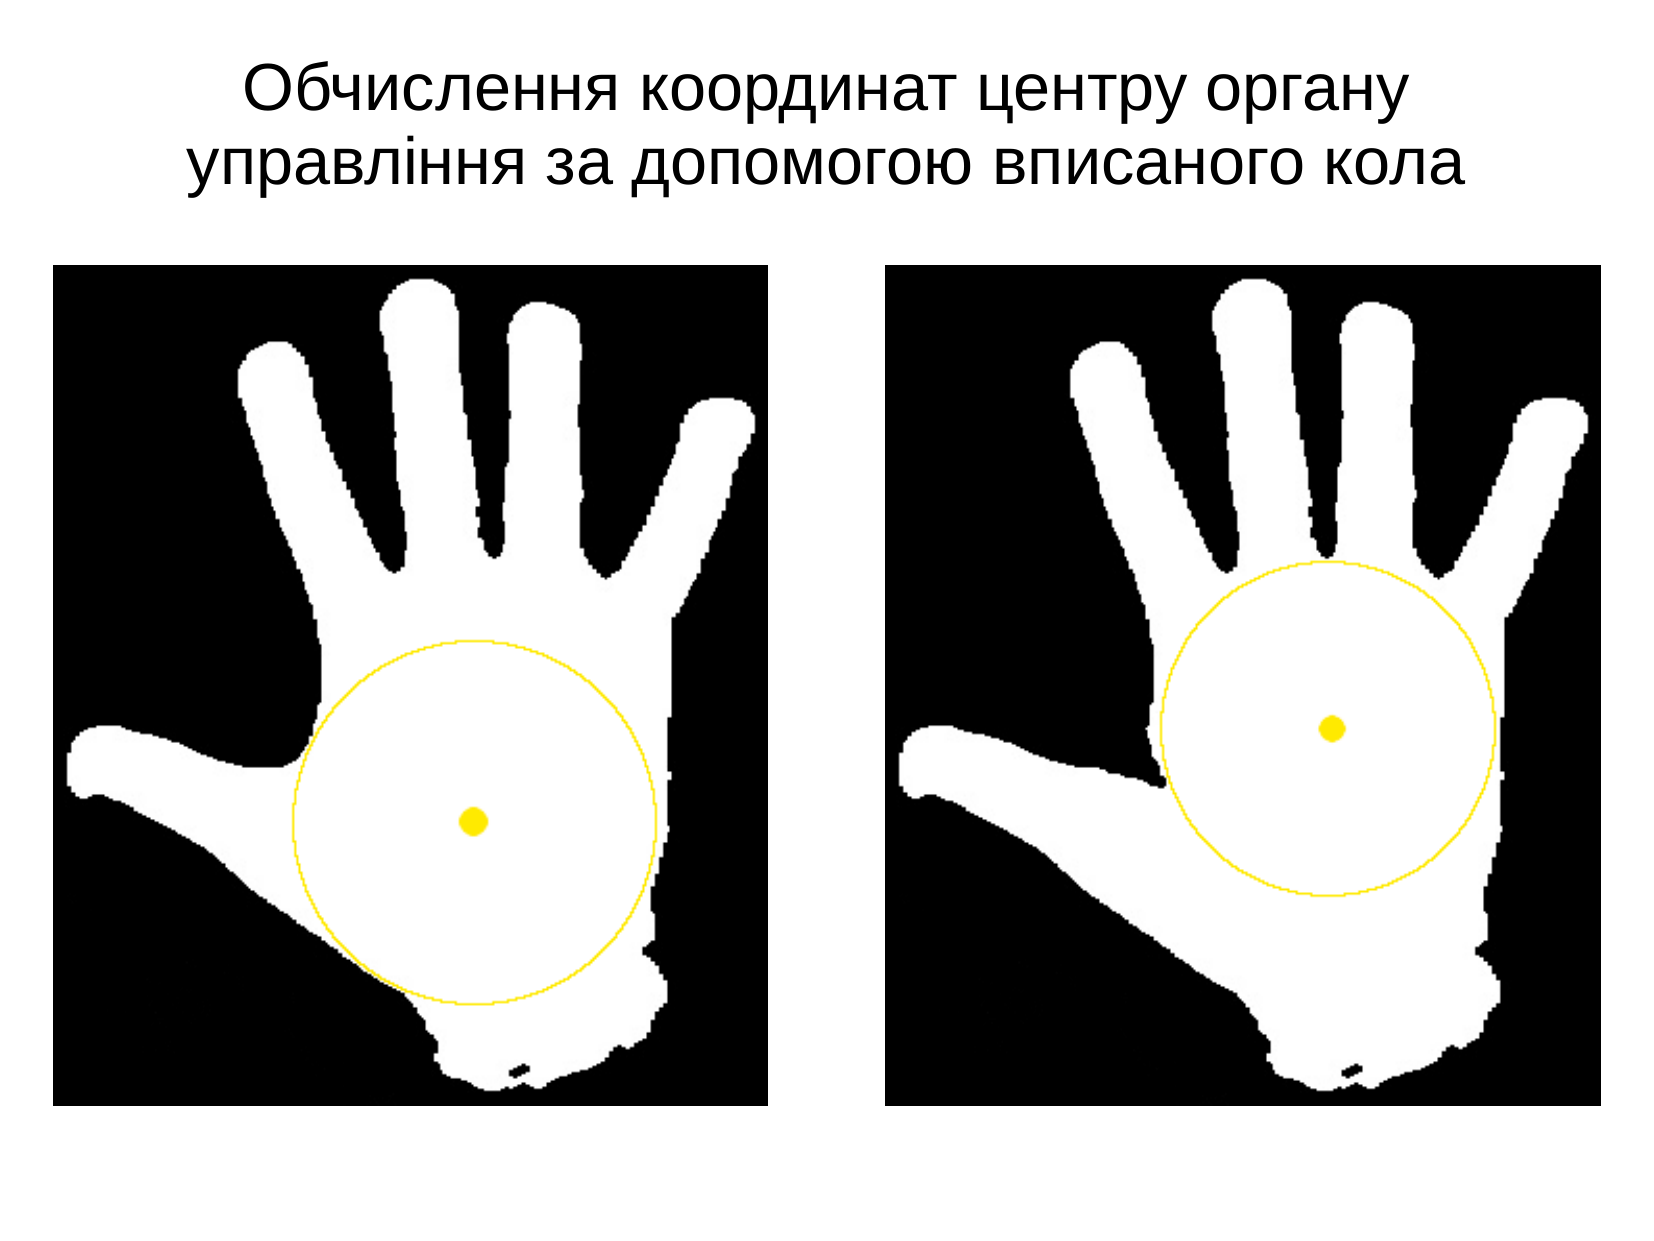

# Обчислення координат центру органу управління за допомогою вписаного кола